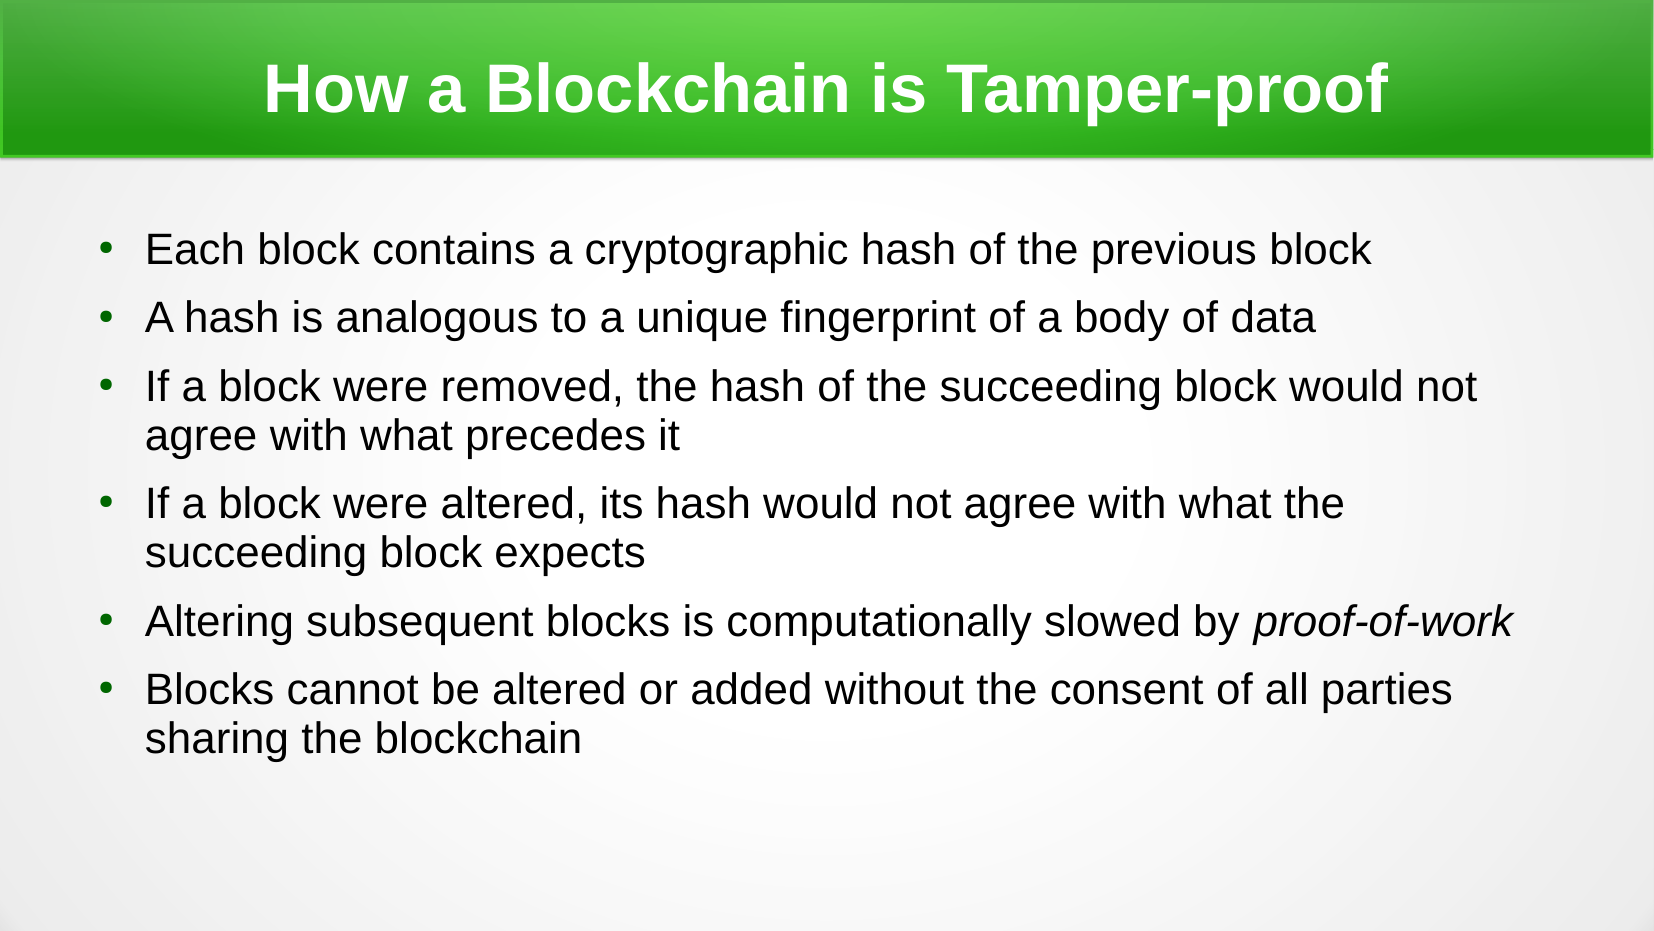

# How a Blockchain is Tamper-proof
Each block contains a cryptographic hash of the previous block
A hash is analogous to a unique fingerprint of a body of data
If a block were removed, the hash of the succeeding block would not agree with what precedes it
If a block were altered, its hash would not agree with what the succeeding block expects
Altering subsequent blocks is computationally slowed by proof-of-work
Blocks cannot be altered or added without the consent of all parties sharing the blockchain